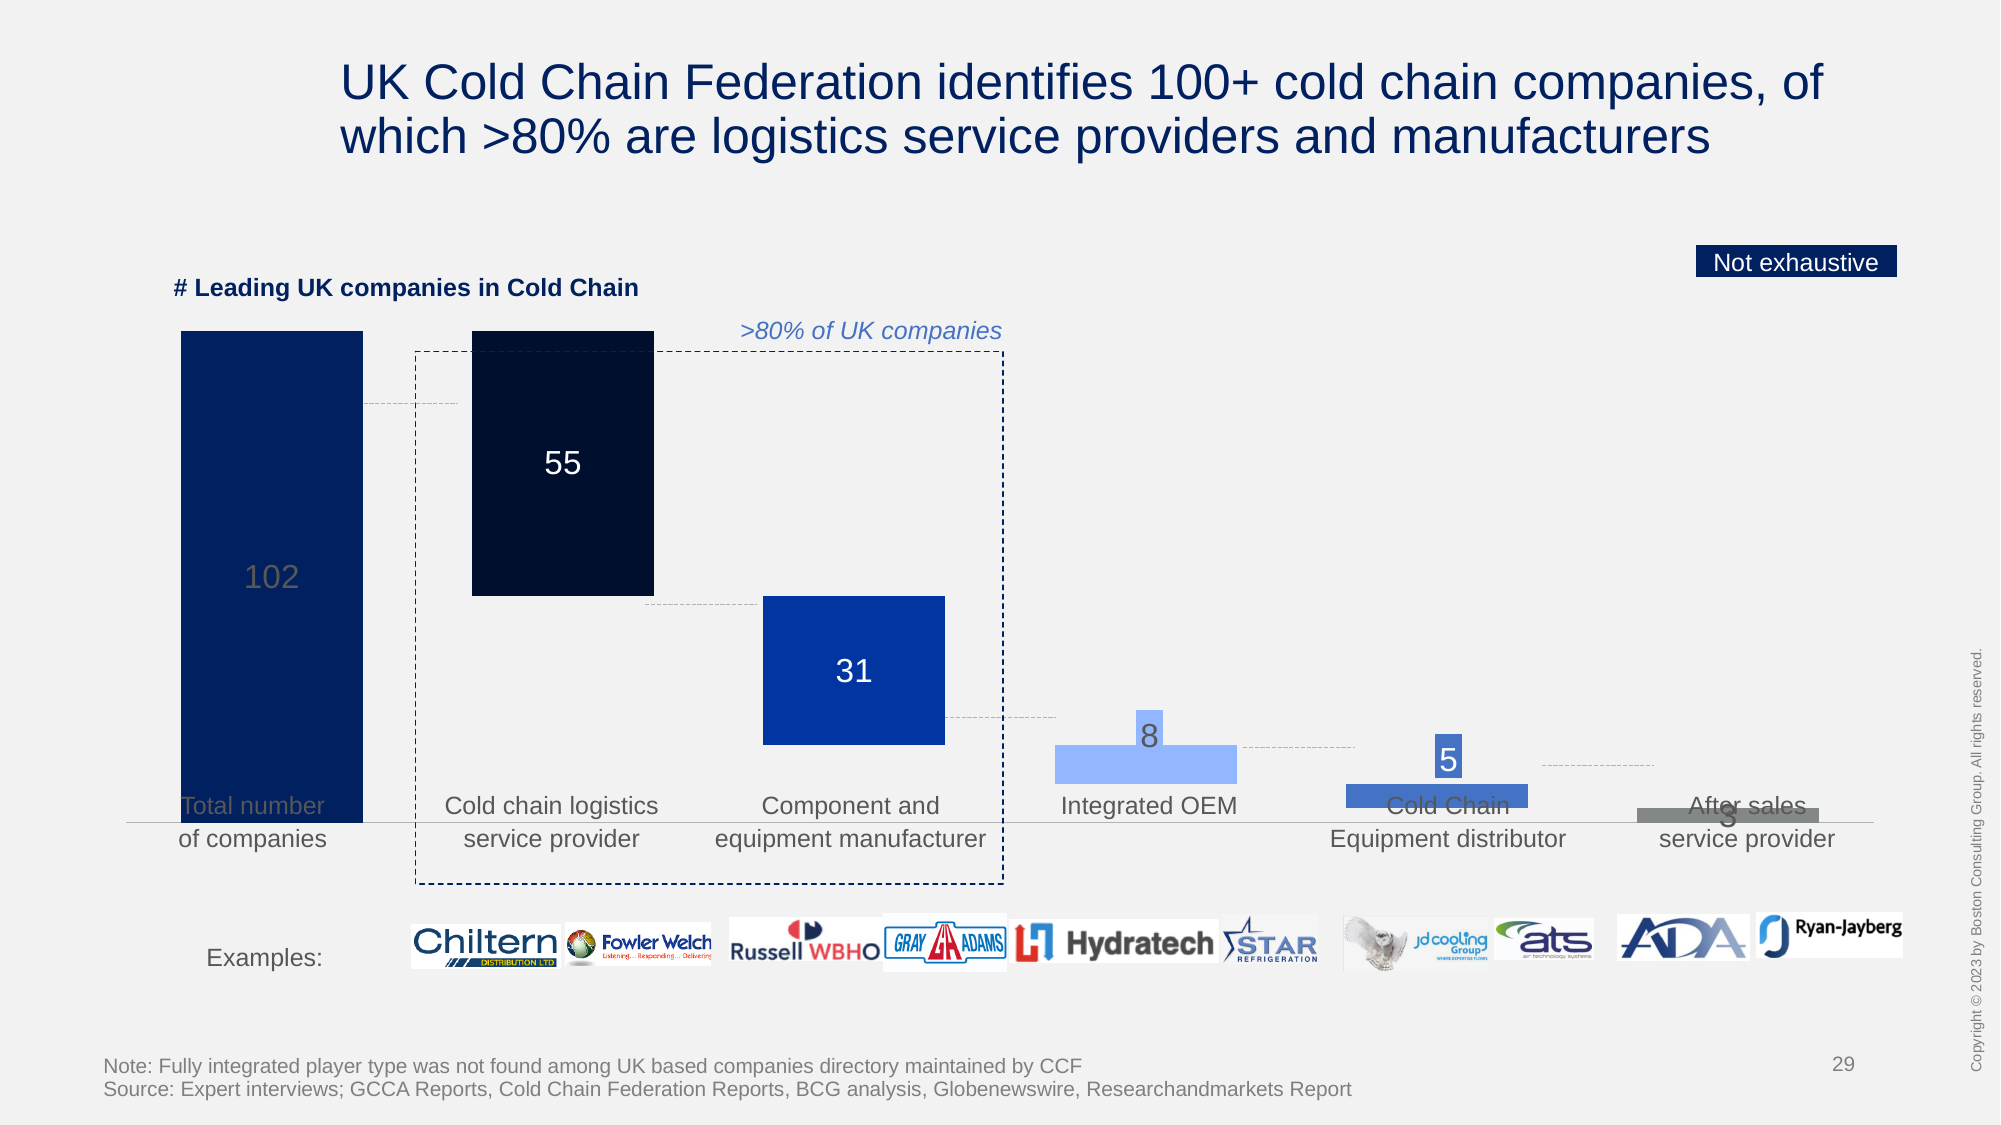

~269 KB / 37,263 KB
# UK Cold Chain Federation identifies 100+ cold chain companies, of which >80% are logistics service providers and manufacturers
Not exhaustive
# Leading UK companies in Cold Chain
>80% of UK companies
### Chart
| Category | Series1 | Series2 |
|---|---|---|
| 1 | 102.0 | None |
| 2 | 47.0 | 55.0 |
| 3 | 16.0 | 31.0 |
| 4 | 8.0 | 8.0 |
| 5 | 3.0 | 5.0 |
| 6 | 3.0 | None |
8
5
Total number of companies
Cold chain logistics service provider
Component and equipment manufacturer
Integrated OEM
Cold Chain Equipment distributor
After sales service provider
Examples:
Note: Fully integrated player type was not found among UK based companies directory maintained by CCF
Source: Expert interviews; GCCA Reports, Cold Chain Federation Reports, BCG analysis, Globenewswire, Researchandmarkets Report